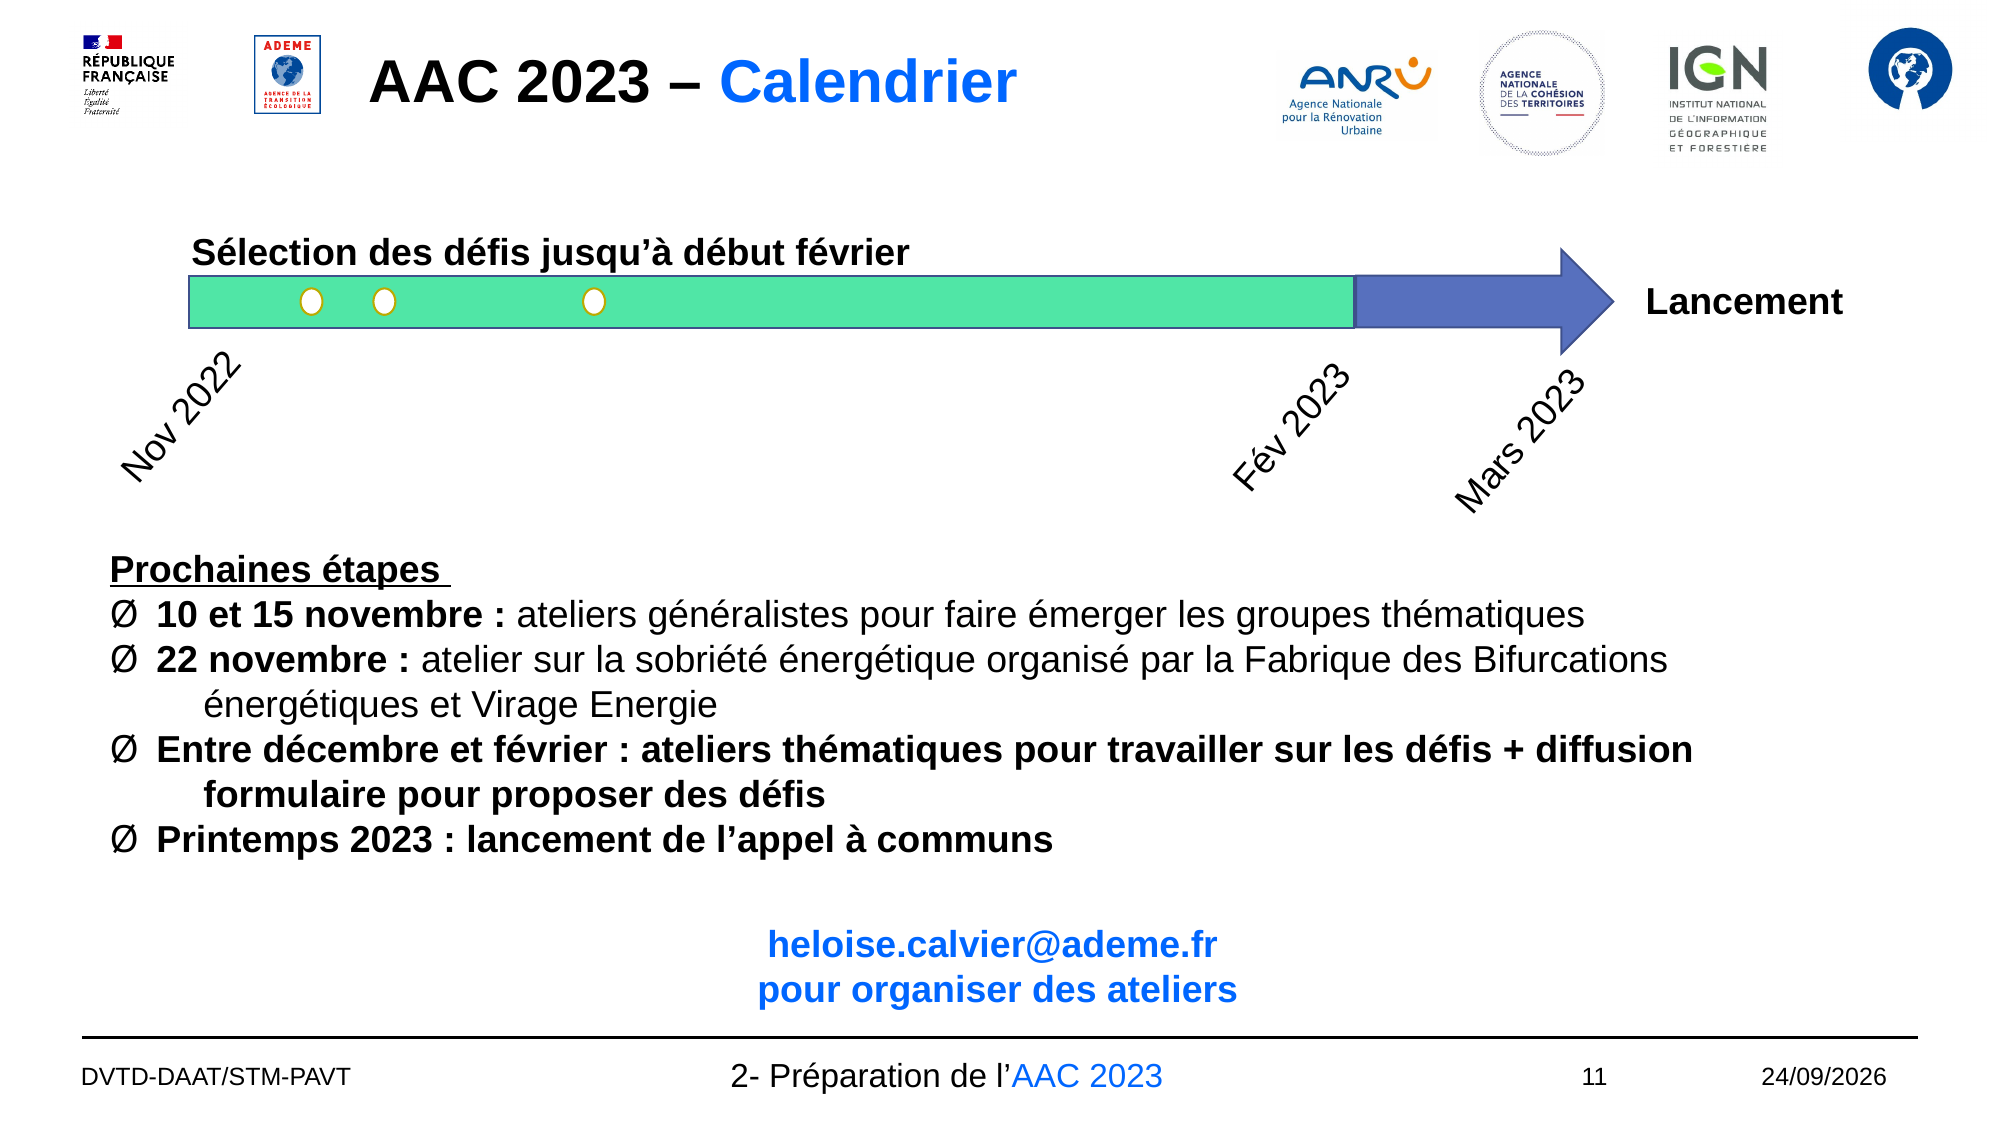

AAC 2023 – Calendrier
Sélection des défis jusqu’à début février
Lancement
Nov 2022
Fév 2023
Mars 2023
Prochaines étapes
10 et 15 novembre : ateliers généralistes pour faire émerger les groupes thématiques
22 novembre : atelier sur la sobriété énergétique organisé par la Fabrique des Bifurcations énergétiques et Virage Energie
Entre décembre et février : ateliers thématiques pour travailler sur les défis + diffusion formulaire pour proposer des défis
Printemps 2023 : lancement de l’appel à communs
heloise.calvier@ademe.fr
pour organiser des ateliers
DVTD-DAAT/STM-PAVT
2- Préparation de l’AAC 2023